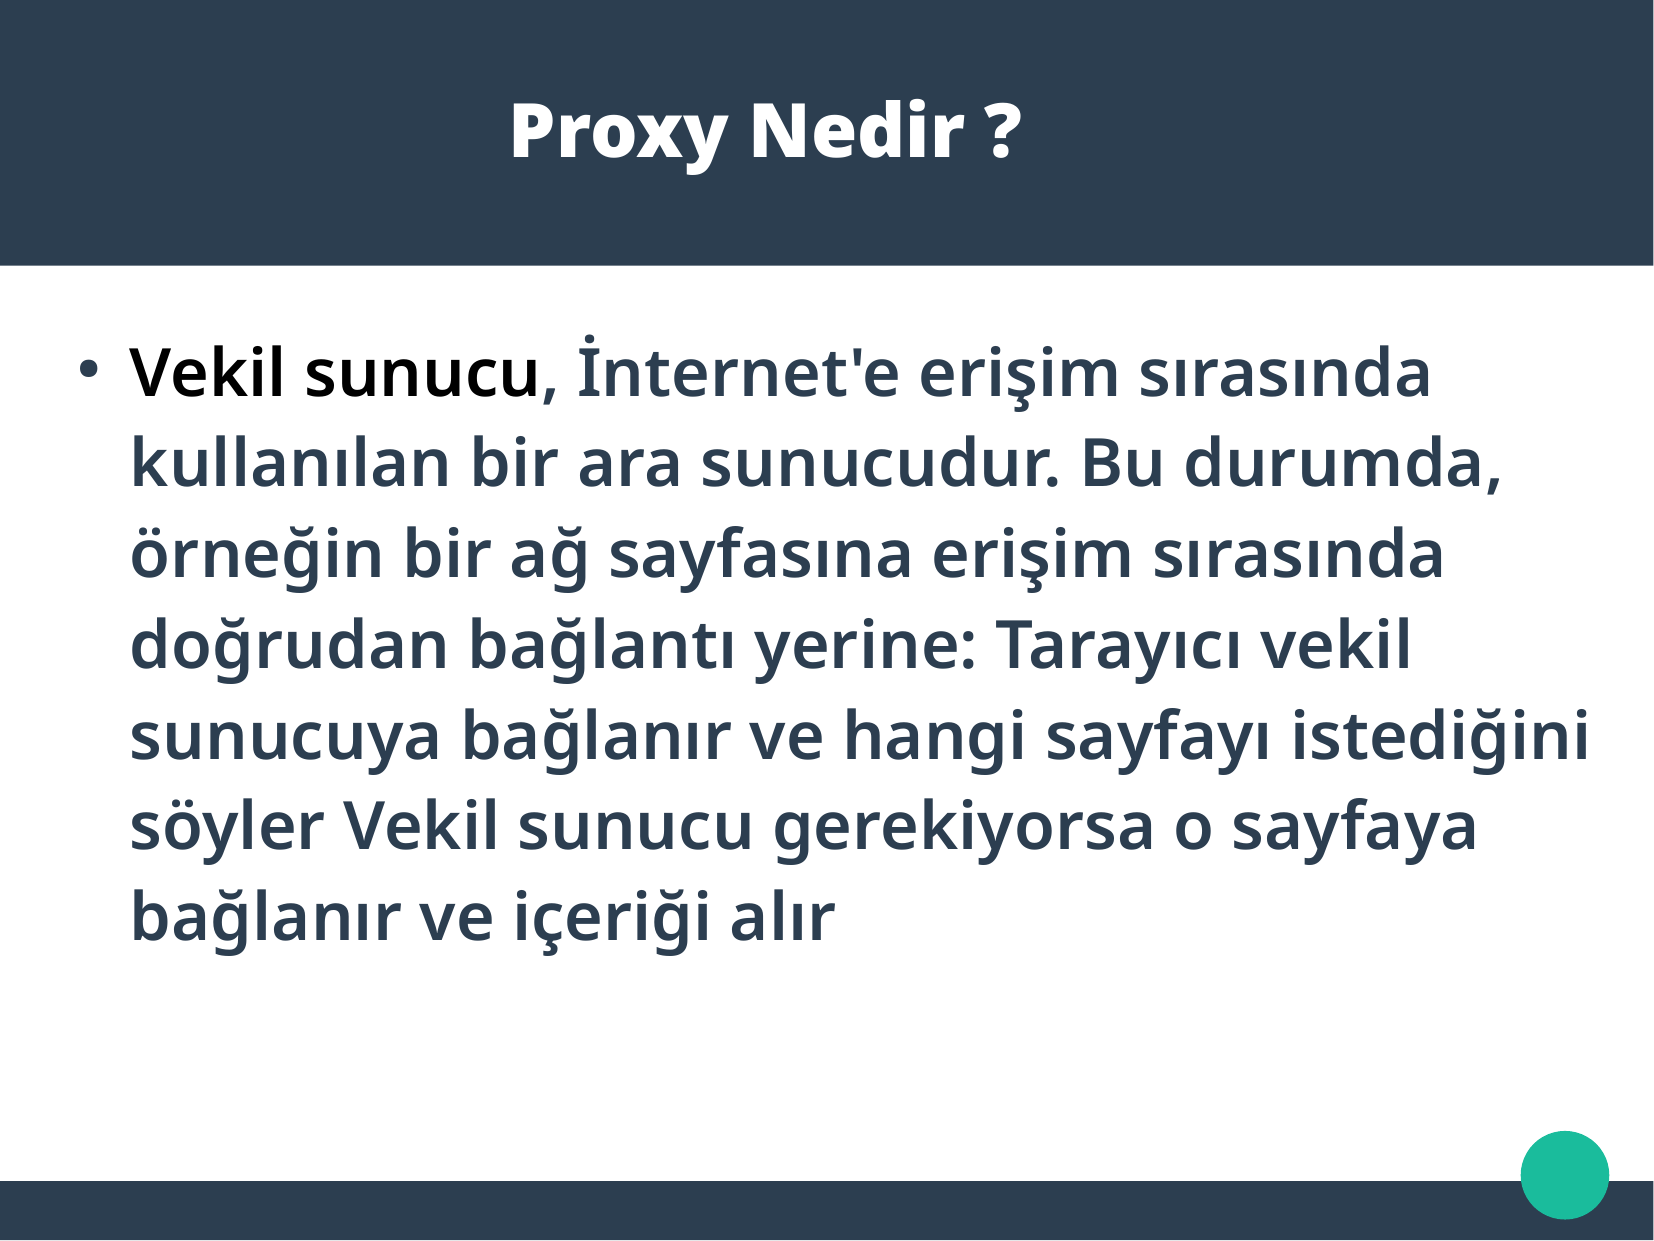

# Proxy Nedir ?
Vekil sunucu, İnternet'e erişim sırasında kullanılan bir ara sunucudur. Bu durumda, örneğin bir ağ sayfasına erişim sırasında doğrudan bağlantı yerine: Tarayıcı vekil sunucuya bağlanır ve hangi sayfayı istediğini söyler Vekil sunucu gerekiyorsa o sayfaya bağlanır ve içeriği alır